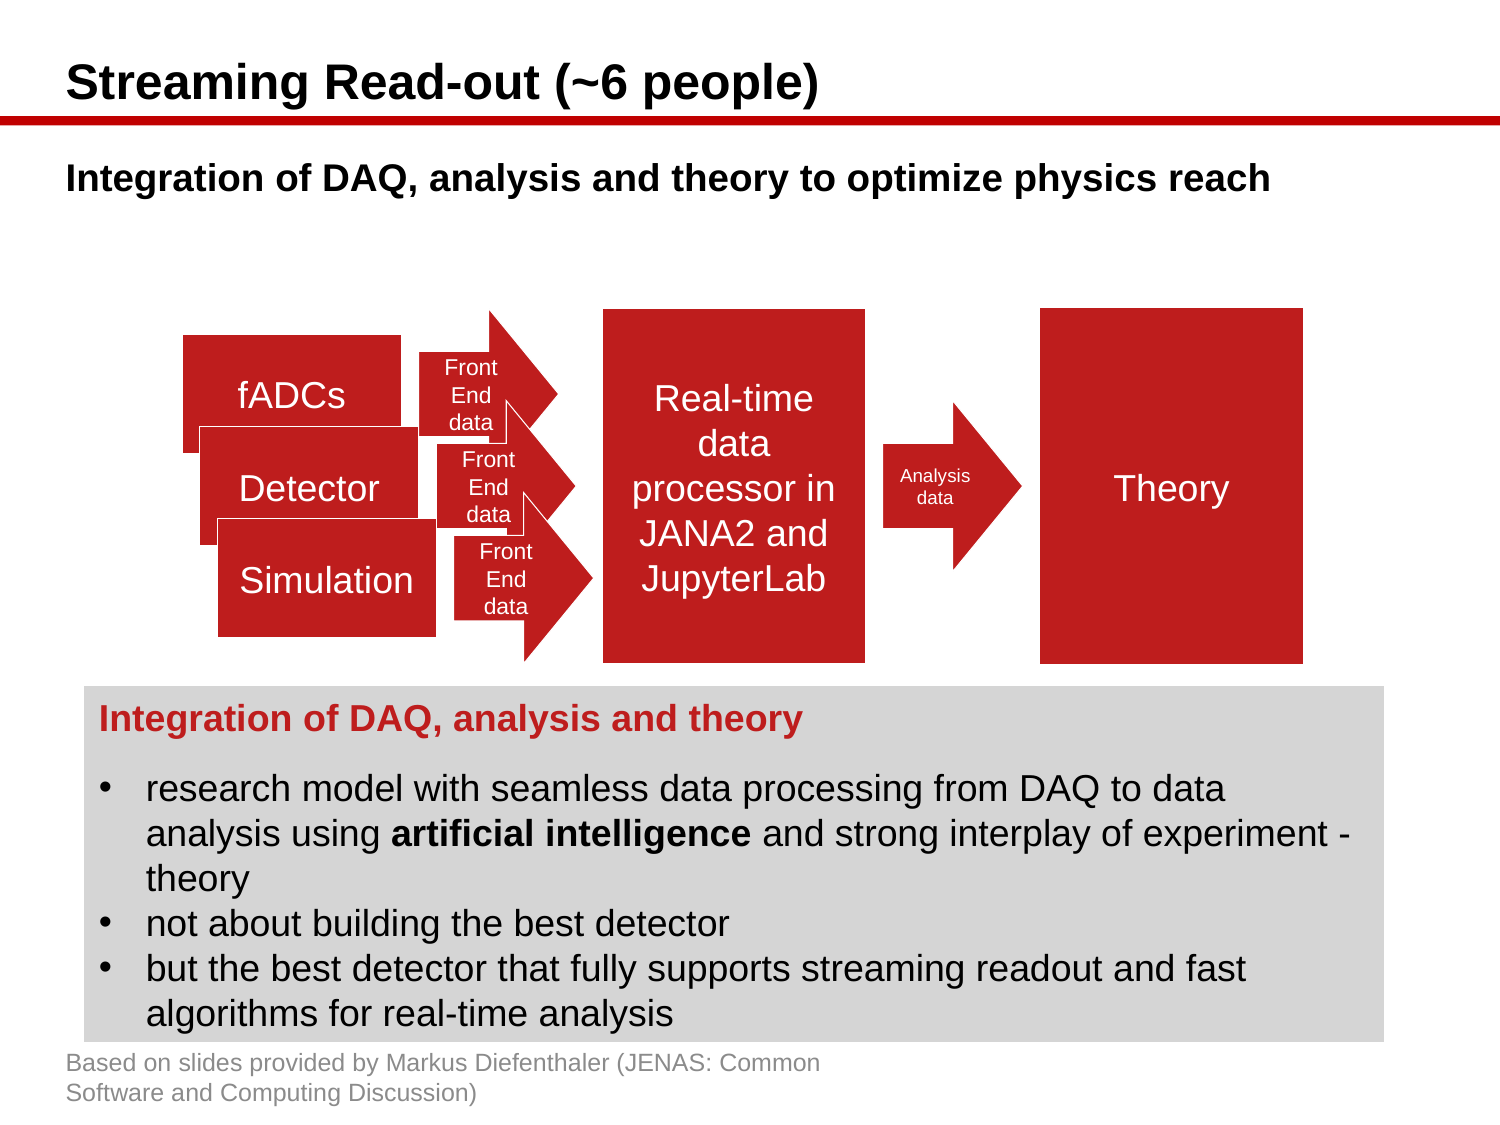

# Streaming Read-out (~6 people)
Integration of DAQ, analysis and theory to optimize physics reach
Front End data
Real-time data processor in JANA2 and JupyterLab
Theory
fADCs
Front End data
Analysis data
Detector
Front End data
Simulation
Integration of DAQ, analysis and theory
research model with seamless data processing from DAQ to data analysis using artificial intelligence and strong interplay of experiment - theory
not about building the best detector
but the best detector that fully supports streaming readout and fast algorithms for real-time analysis
Based on slides provided by Markus Diefenthaler (JENAS: Common Software and Computing Discussion)